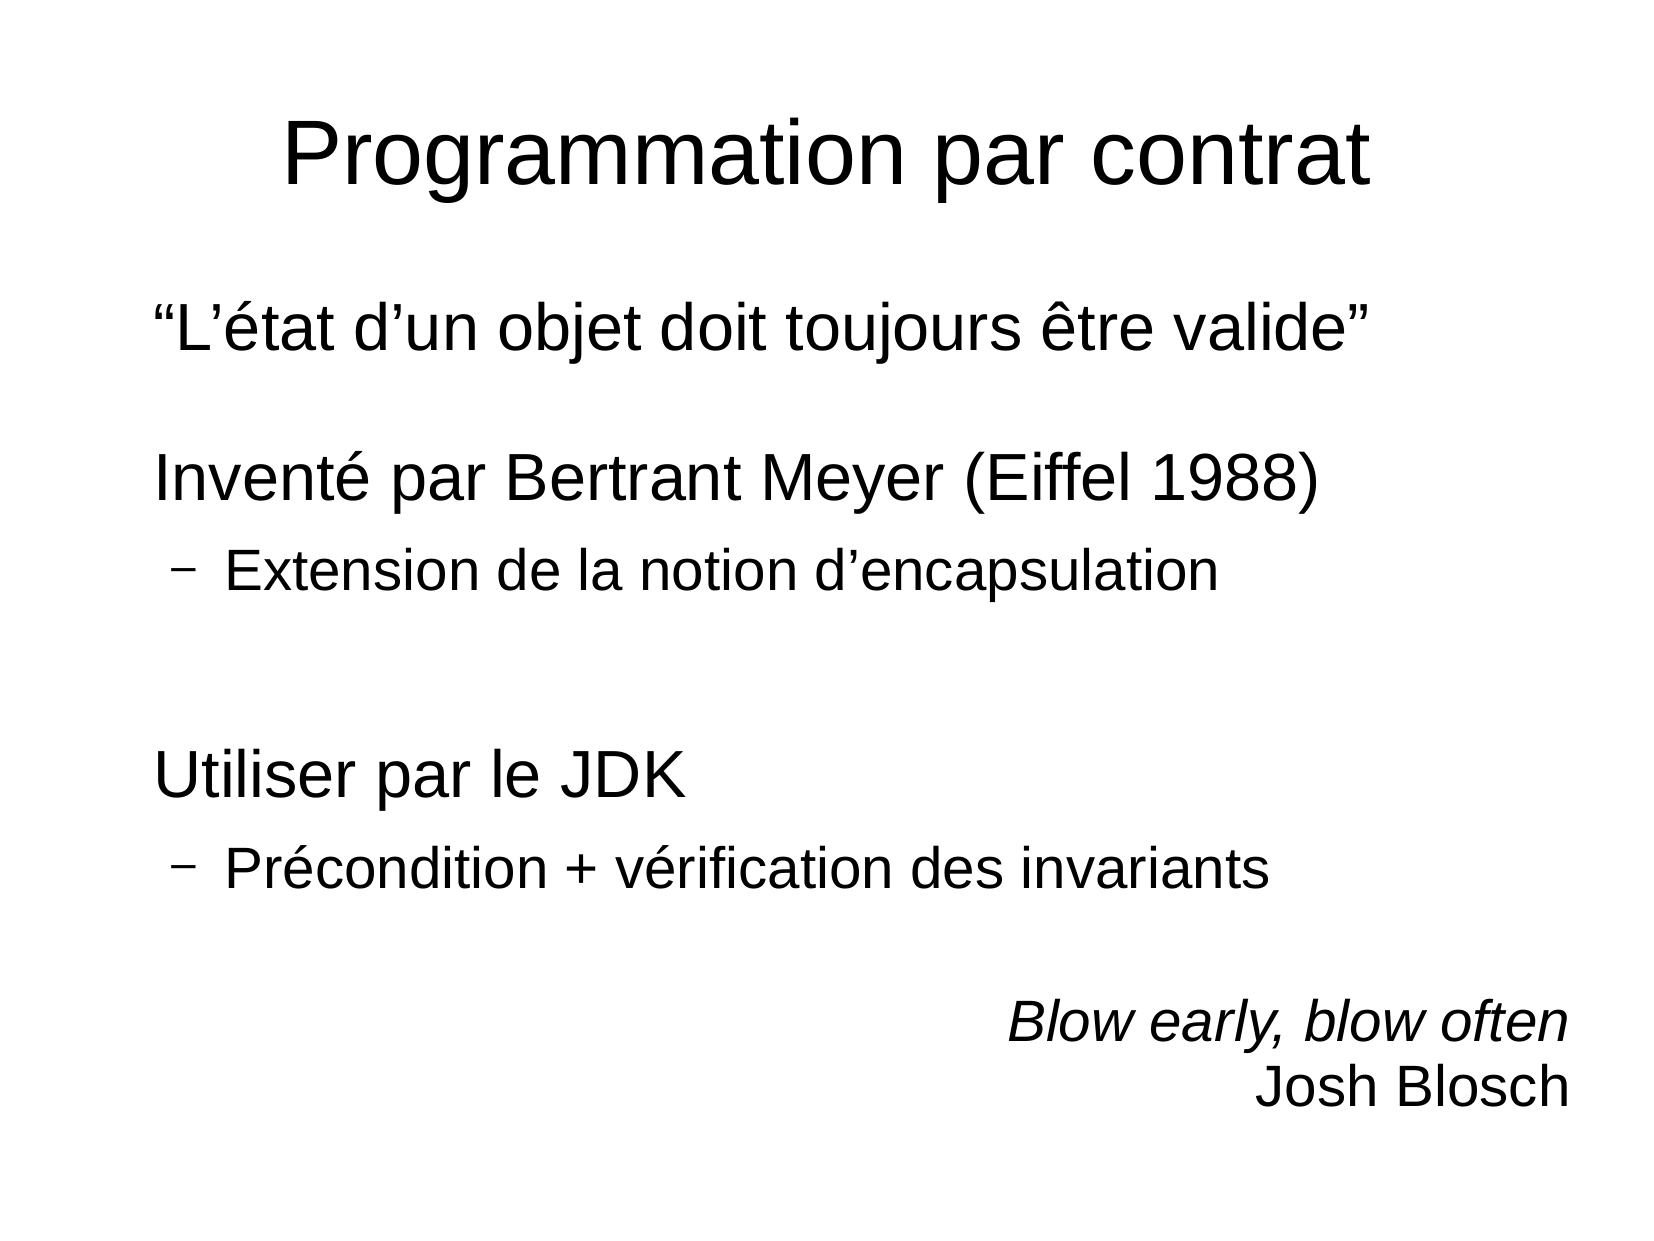

# Programmation par contrat
“L’état d’un objet doit toujours être valide”
Inventé par Bertrant Meyer (Eiffel 1988)
Extension de la notion d’encapsulation
Utiliser par le JDK
Précondition + vérification des invariants
Blow early, blow often
Josh Blosch